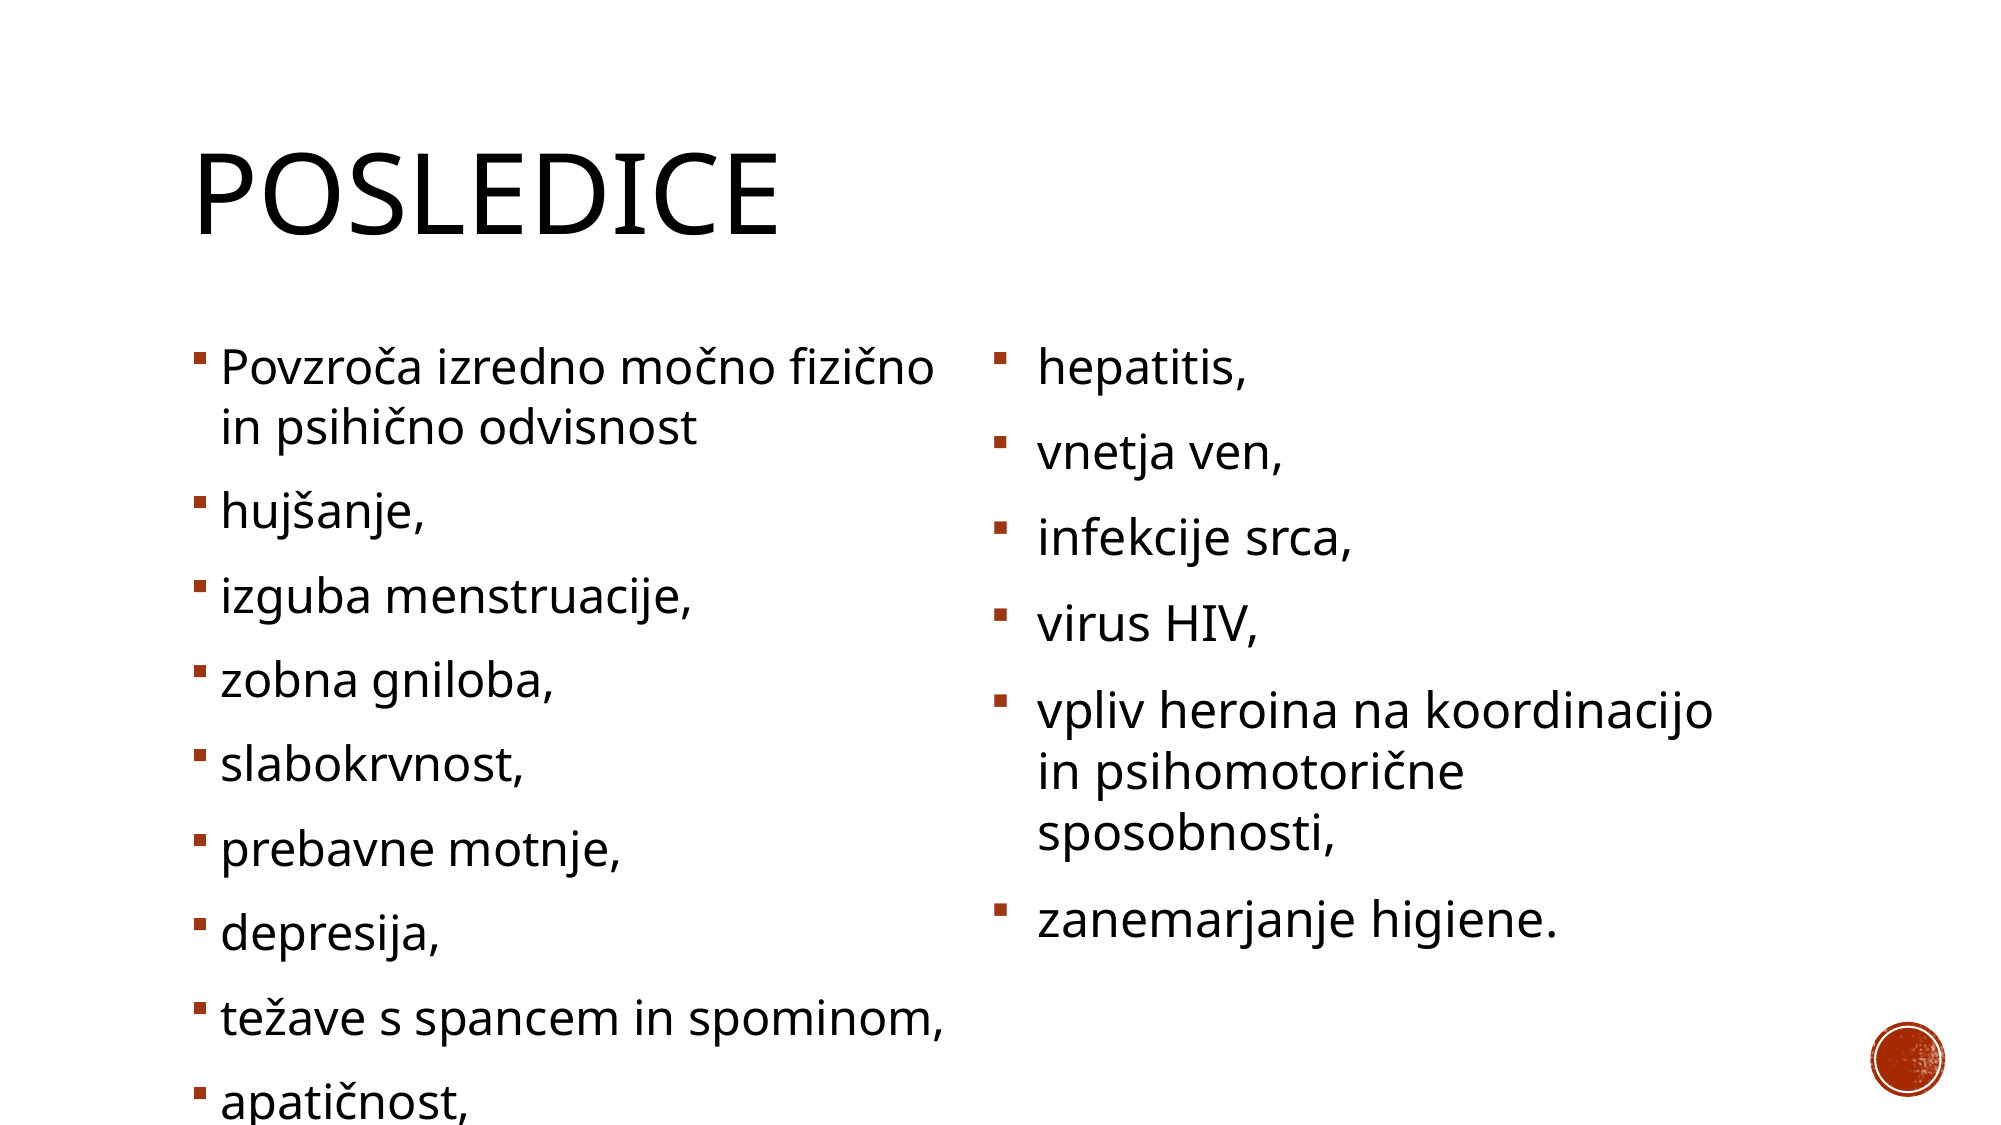

# posledice
| Povzroča izredno močno fizično in psihično odvisnost hujšanje, izguba menstruacije, zobna gniloba, slabokrvnost, prebavne motnje, depresija, težave s spancem in spominom, apatičnost, brez apetita, | hepatitis, vnetja ven, infekcije srca, virus HIV, vpliv heroina na koordinacijo in psihomotorične sposobnosti, zanemarjanje higiene. |
| --- | --- |